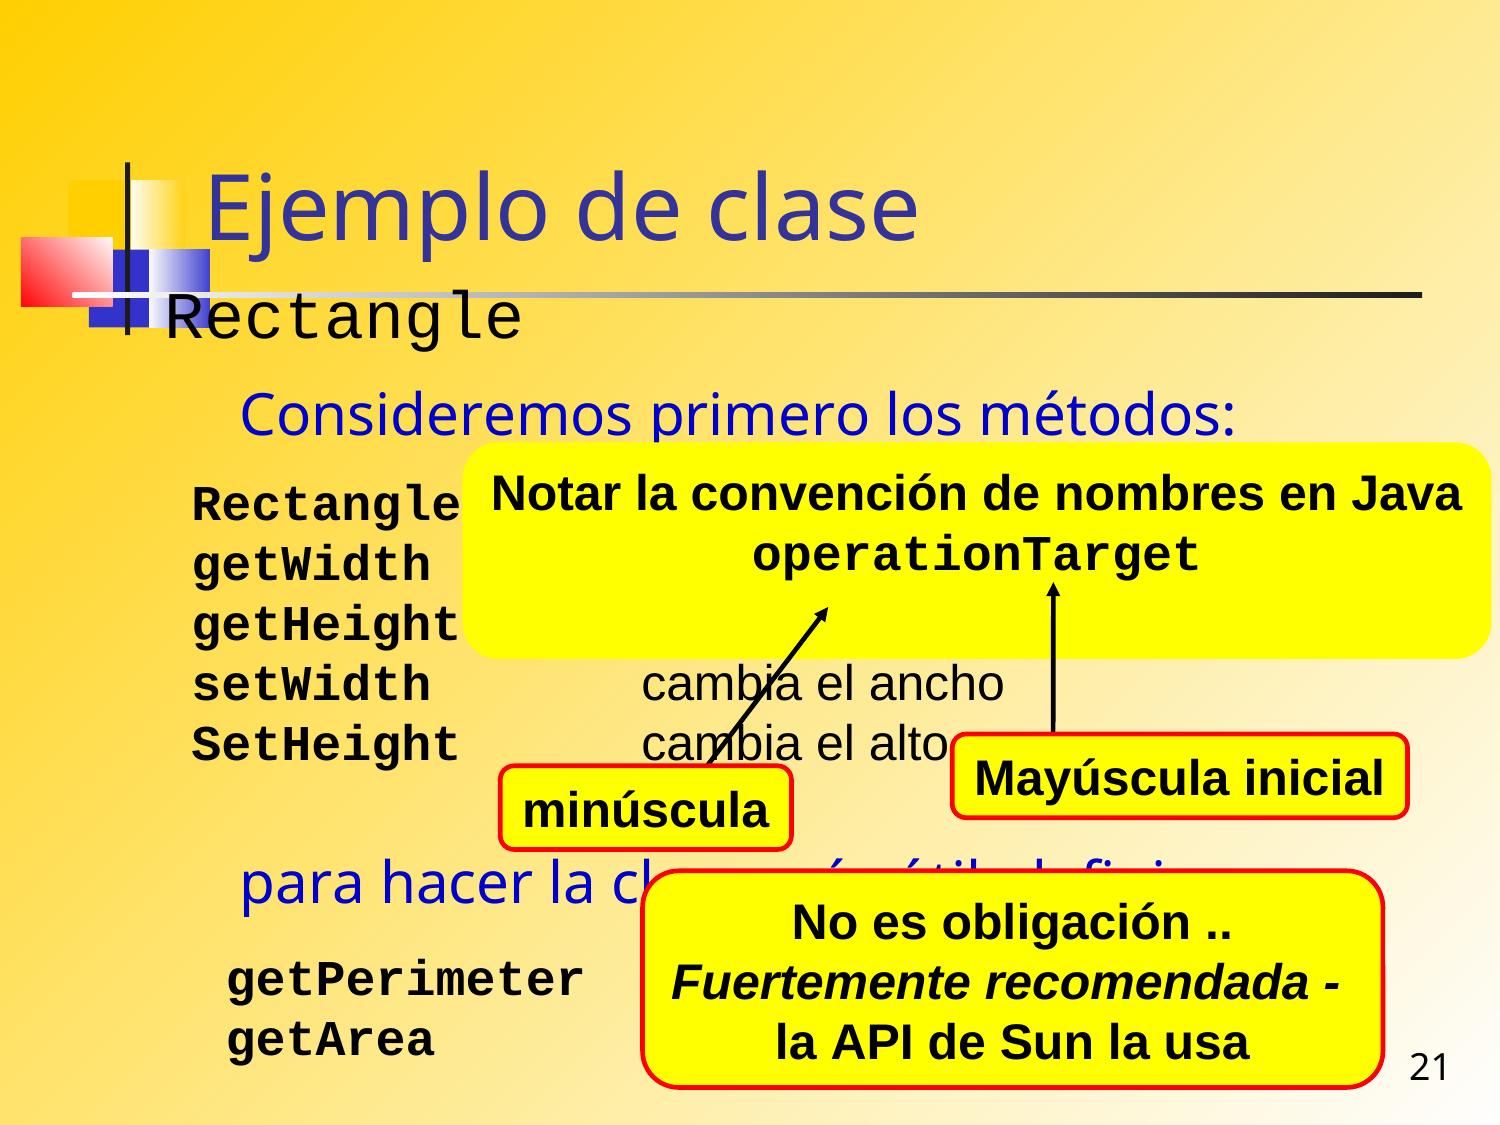

# Ejemplo de clase
Rectangle
Consideremos primero los métodos:
para hacer la clase más útil, definimos
Notar la convención de nombres en Java
operationTarget
Rectangle		crea (construye) un rectángulo
getWidth		obtiene el ancho
getHeight	 obtiene el alto
setWidth		cambia el ancho
SetHeight		cambia el alto
Mayúscula inicial
minúscula
No es obligación ..
Fuertemente recomendada -
la API de Sun la usa
getPerimeter	calcula el perímetro
getArea		calcula el área
21